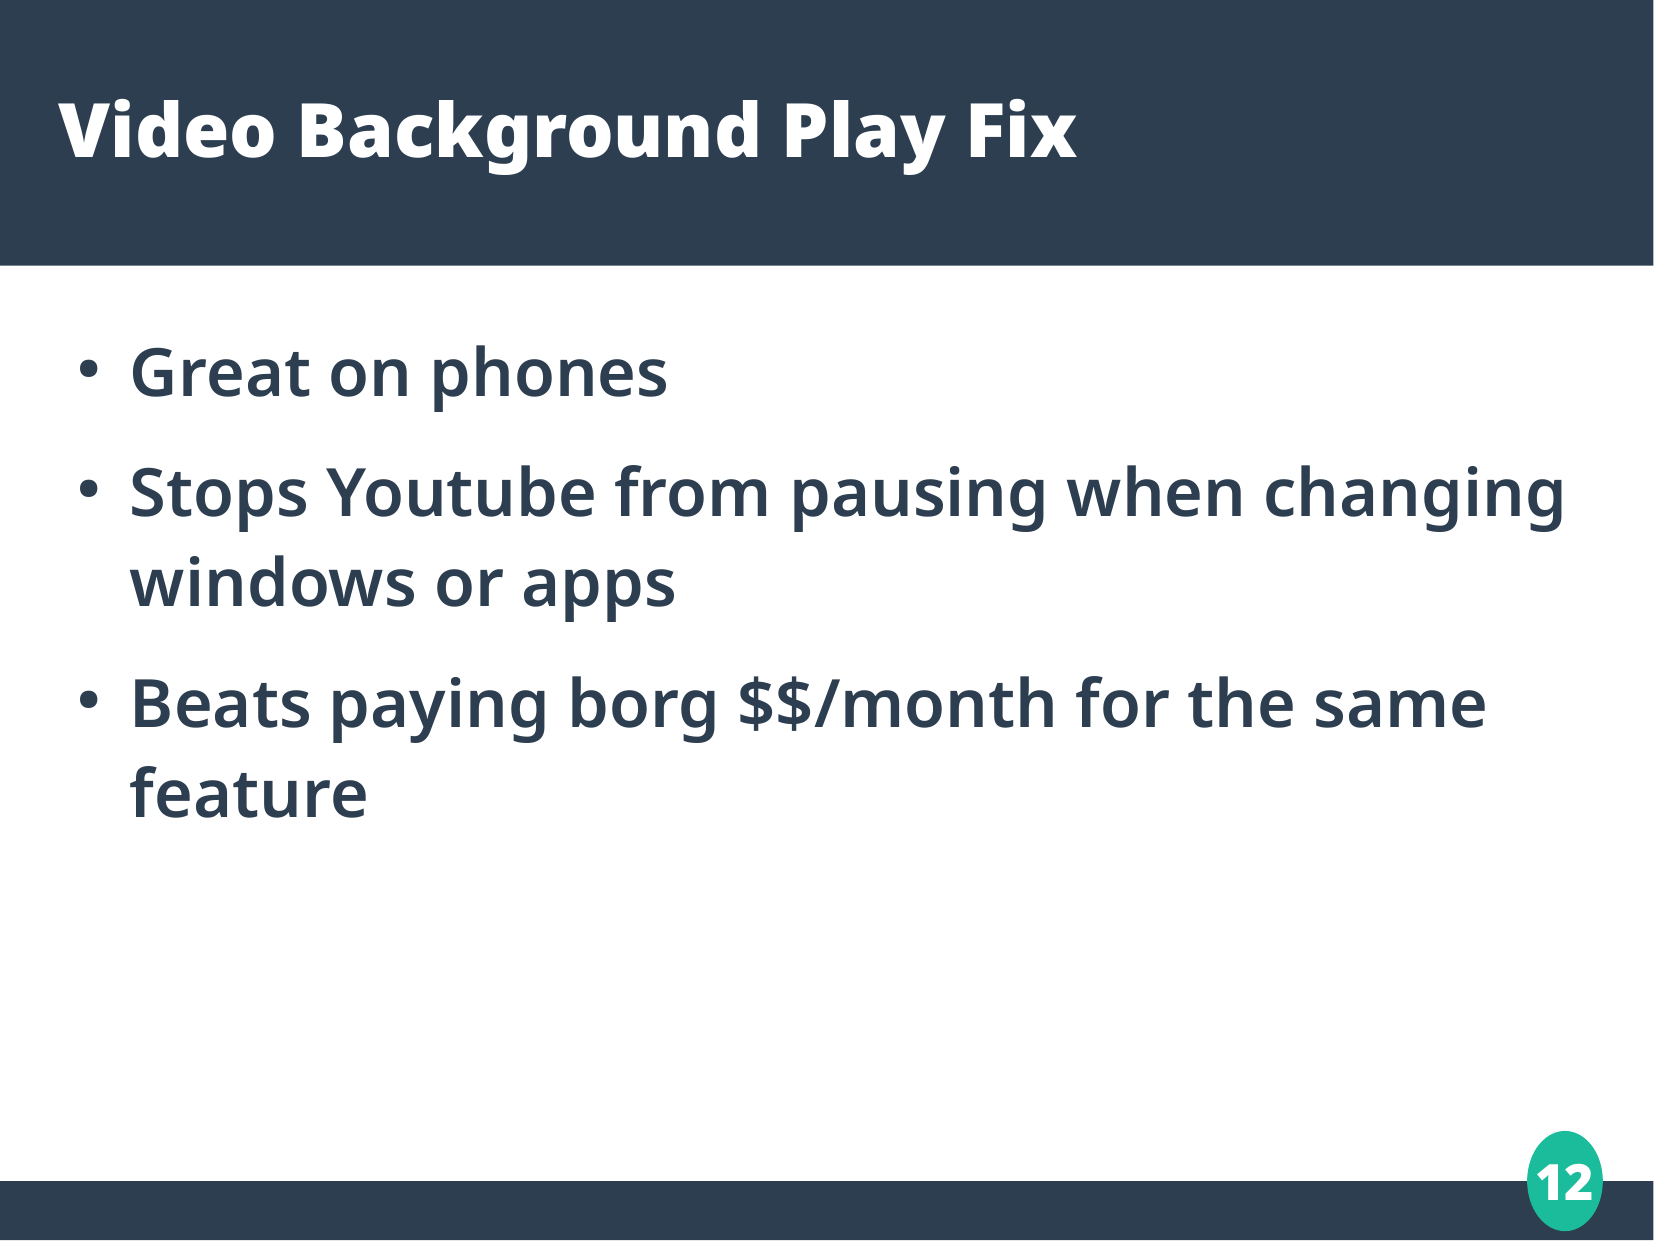

# Video Background Play Fix
Great on phones
Stops Youtube from pausing when changing windows or apps
Beats paying borg $$/month for the same feature